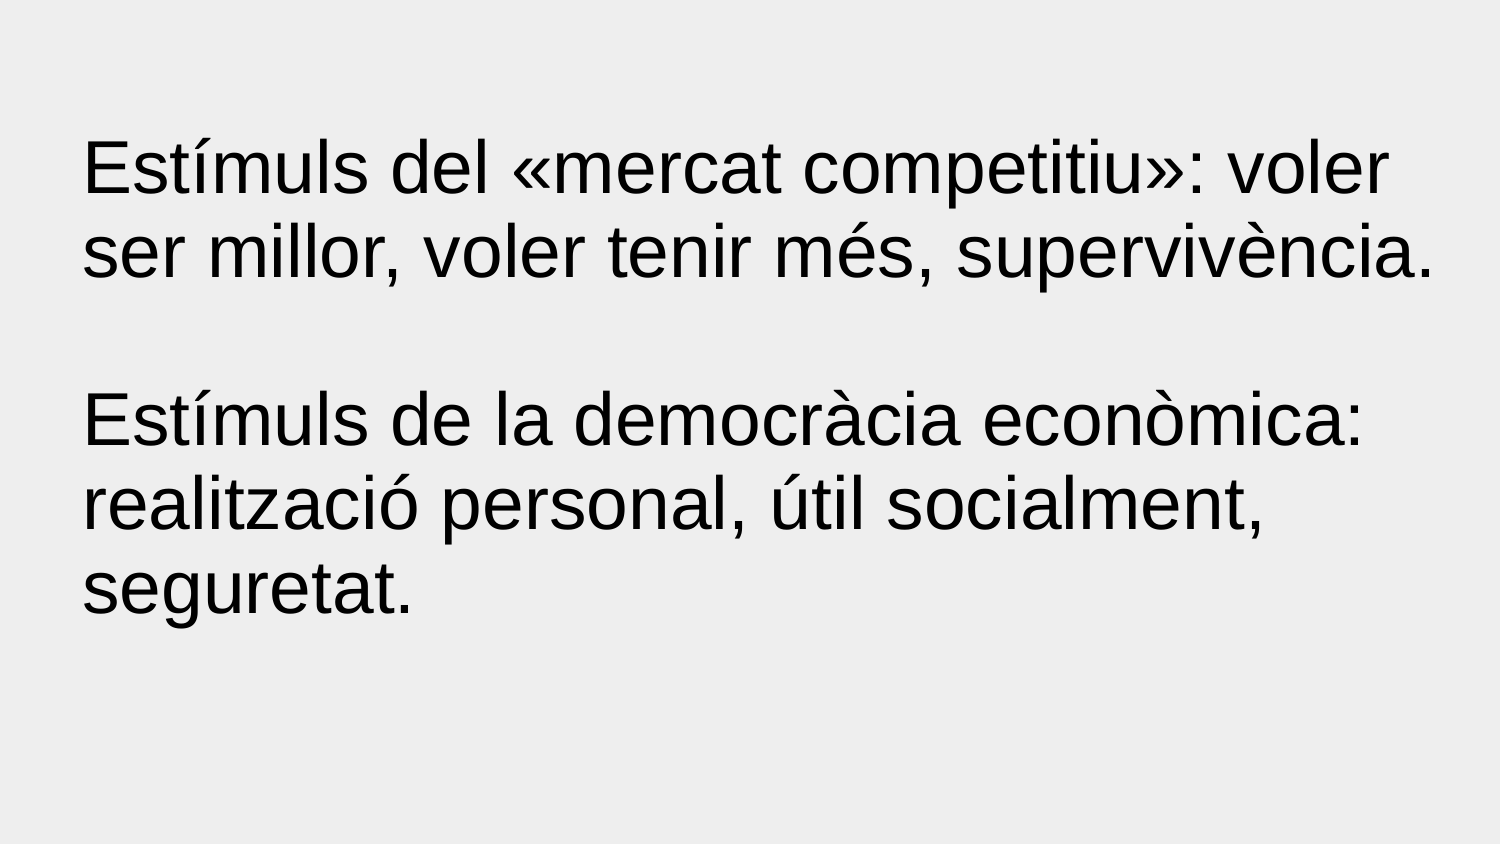

Estímuls del «mercat competitiu»: voler ser millor, voler tenir més, supervivència.
Estímuls de la democràcia econòmica: realització personal, útil socialment, seguretat.